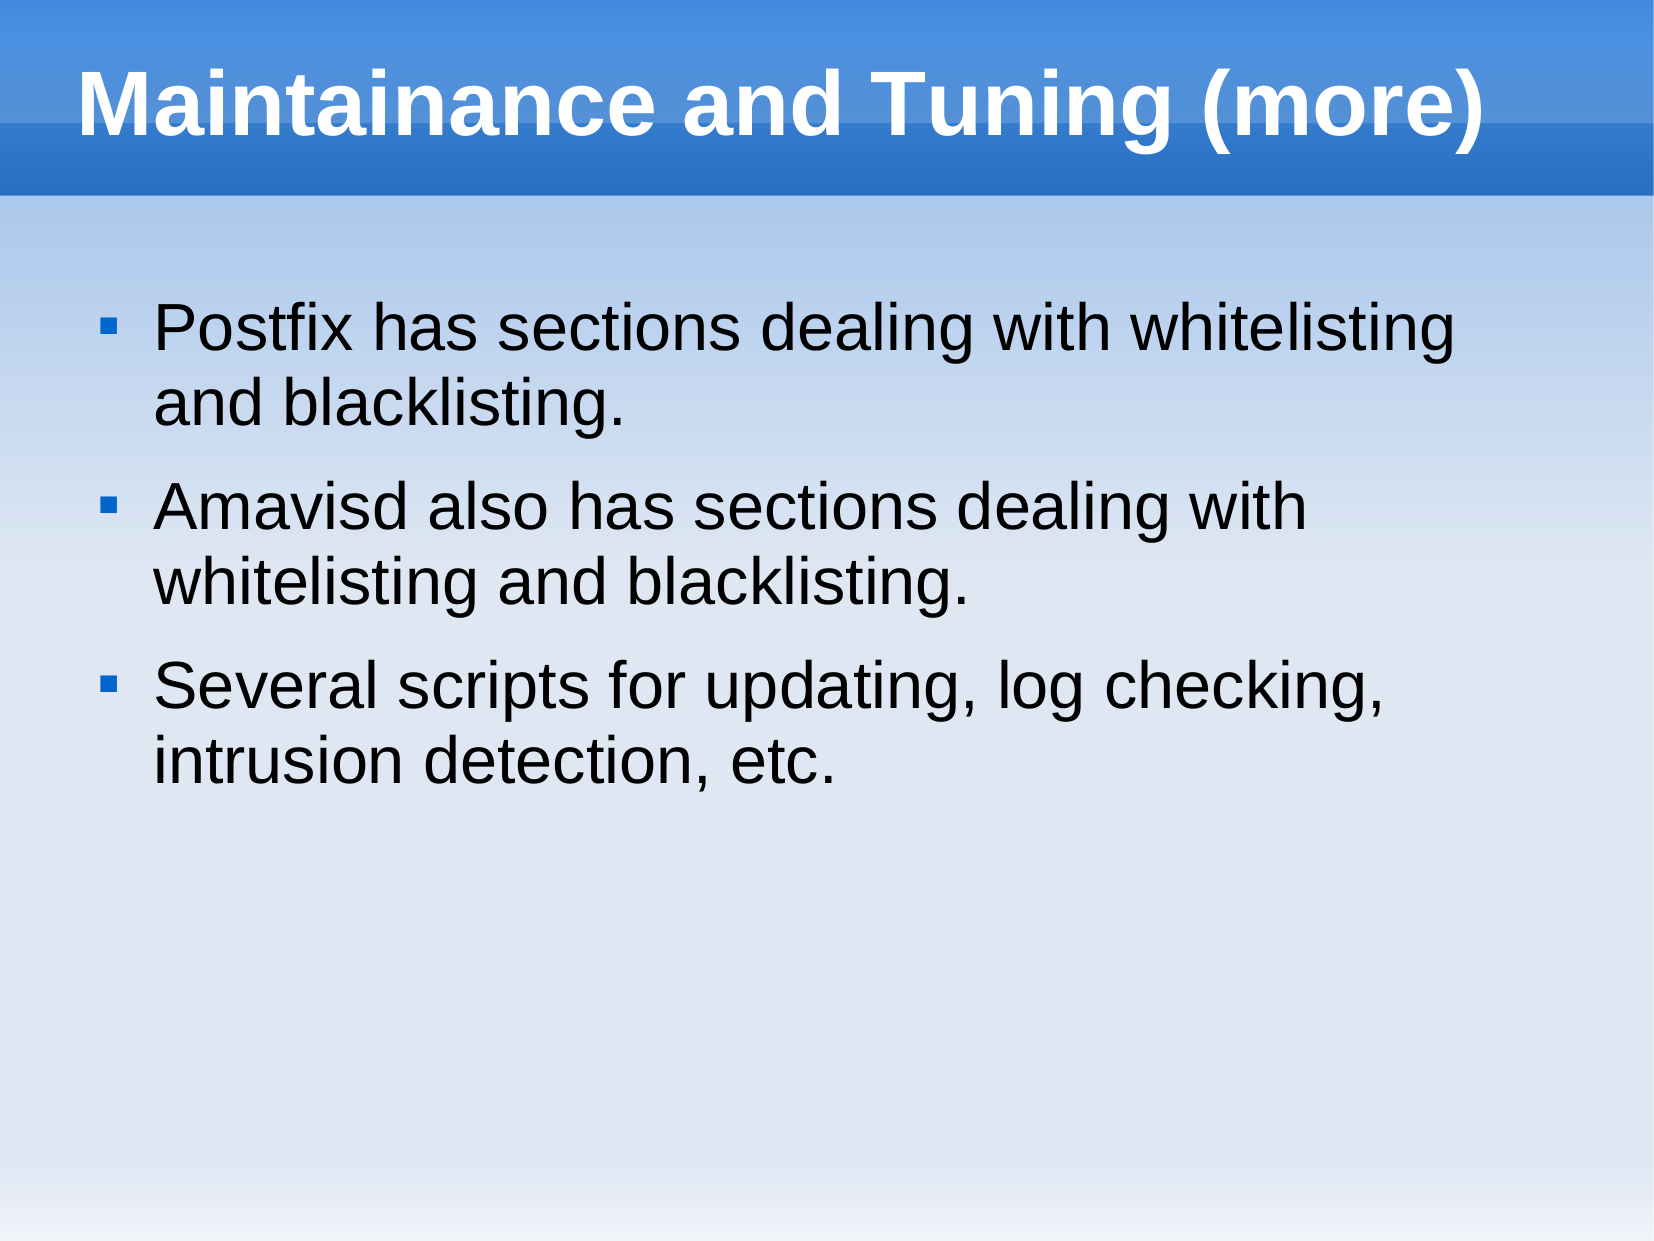

# Maintainance and Tuning (more)
Postfix has sections dealing with whitelisting and blacklisting.
Amavisd also has sections dealing with whitelisting and blacklisting.
Several scripts for updating, log checking, intrusion detection, etc.